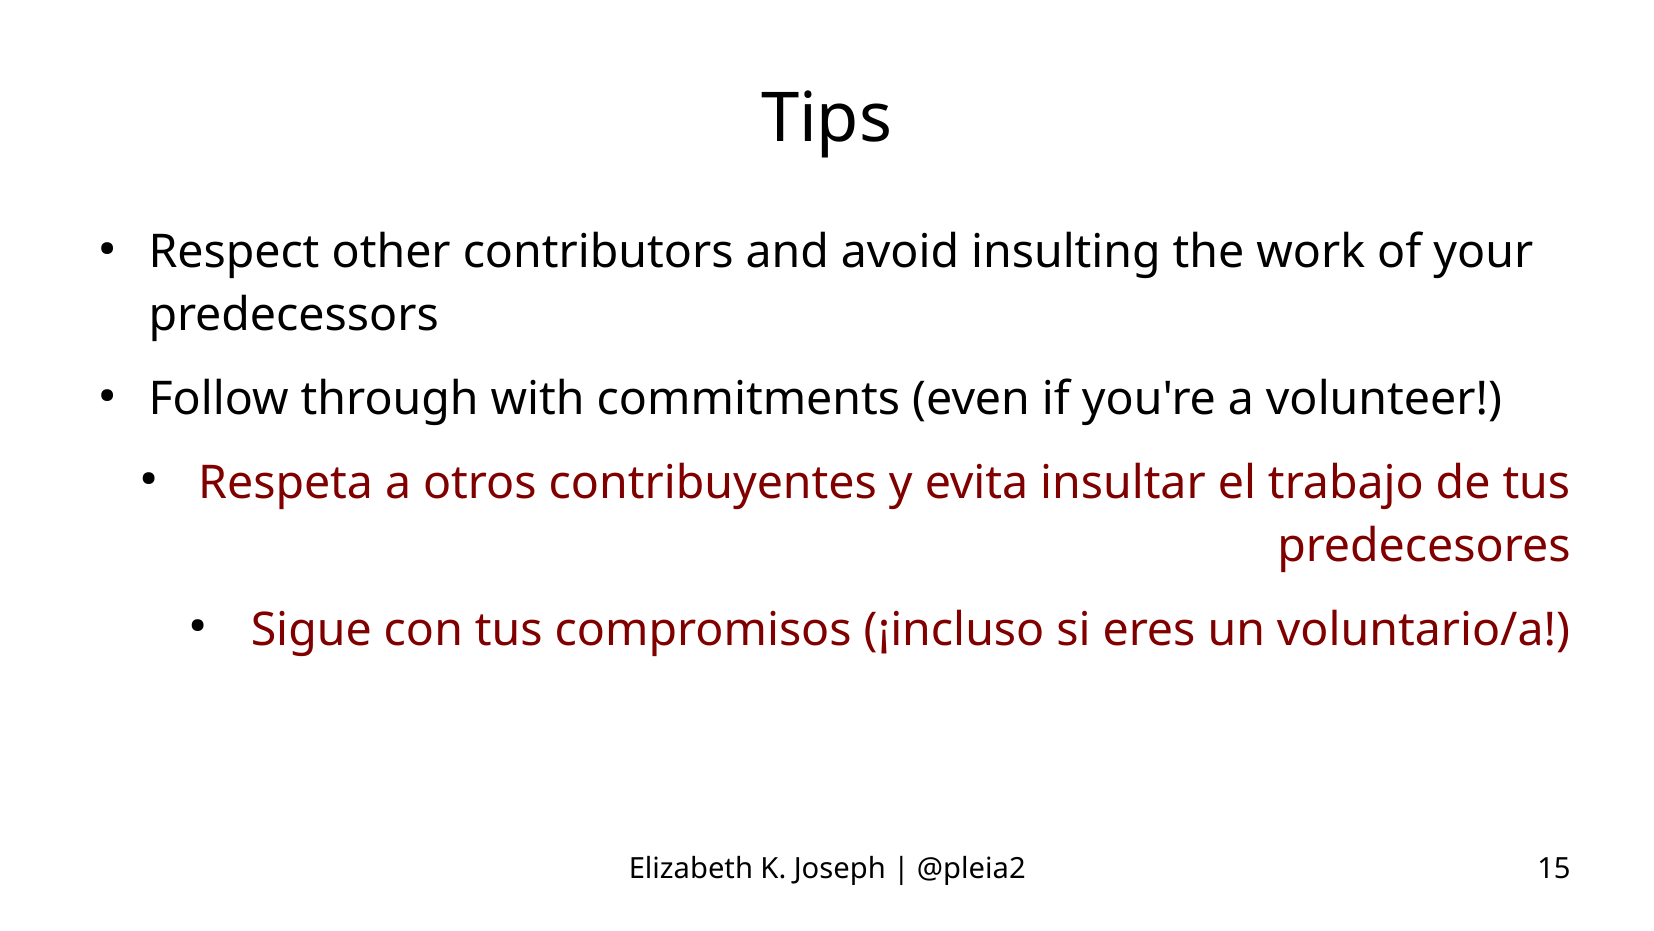

# Tips
Respect other contributors and avoid insulting the work of your predecessors
Follow through with commitments (even if you're a volunteer!)
Respeta a otros contribuyentes y evita insultar el trabajo de tus predecesores
Sigue con tus compromisos (¡incluso si eres un voluntario/a!)
Elizabeth K. Joseph | @pleia2
15